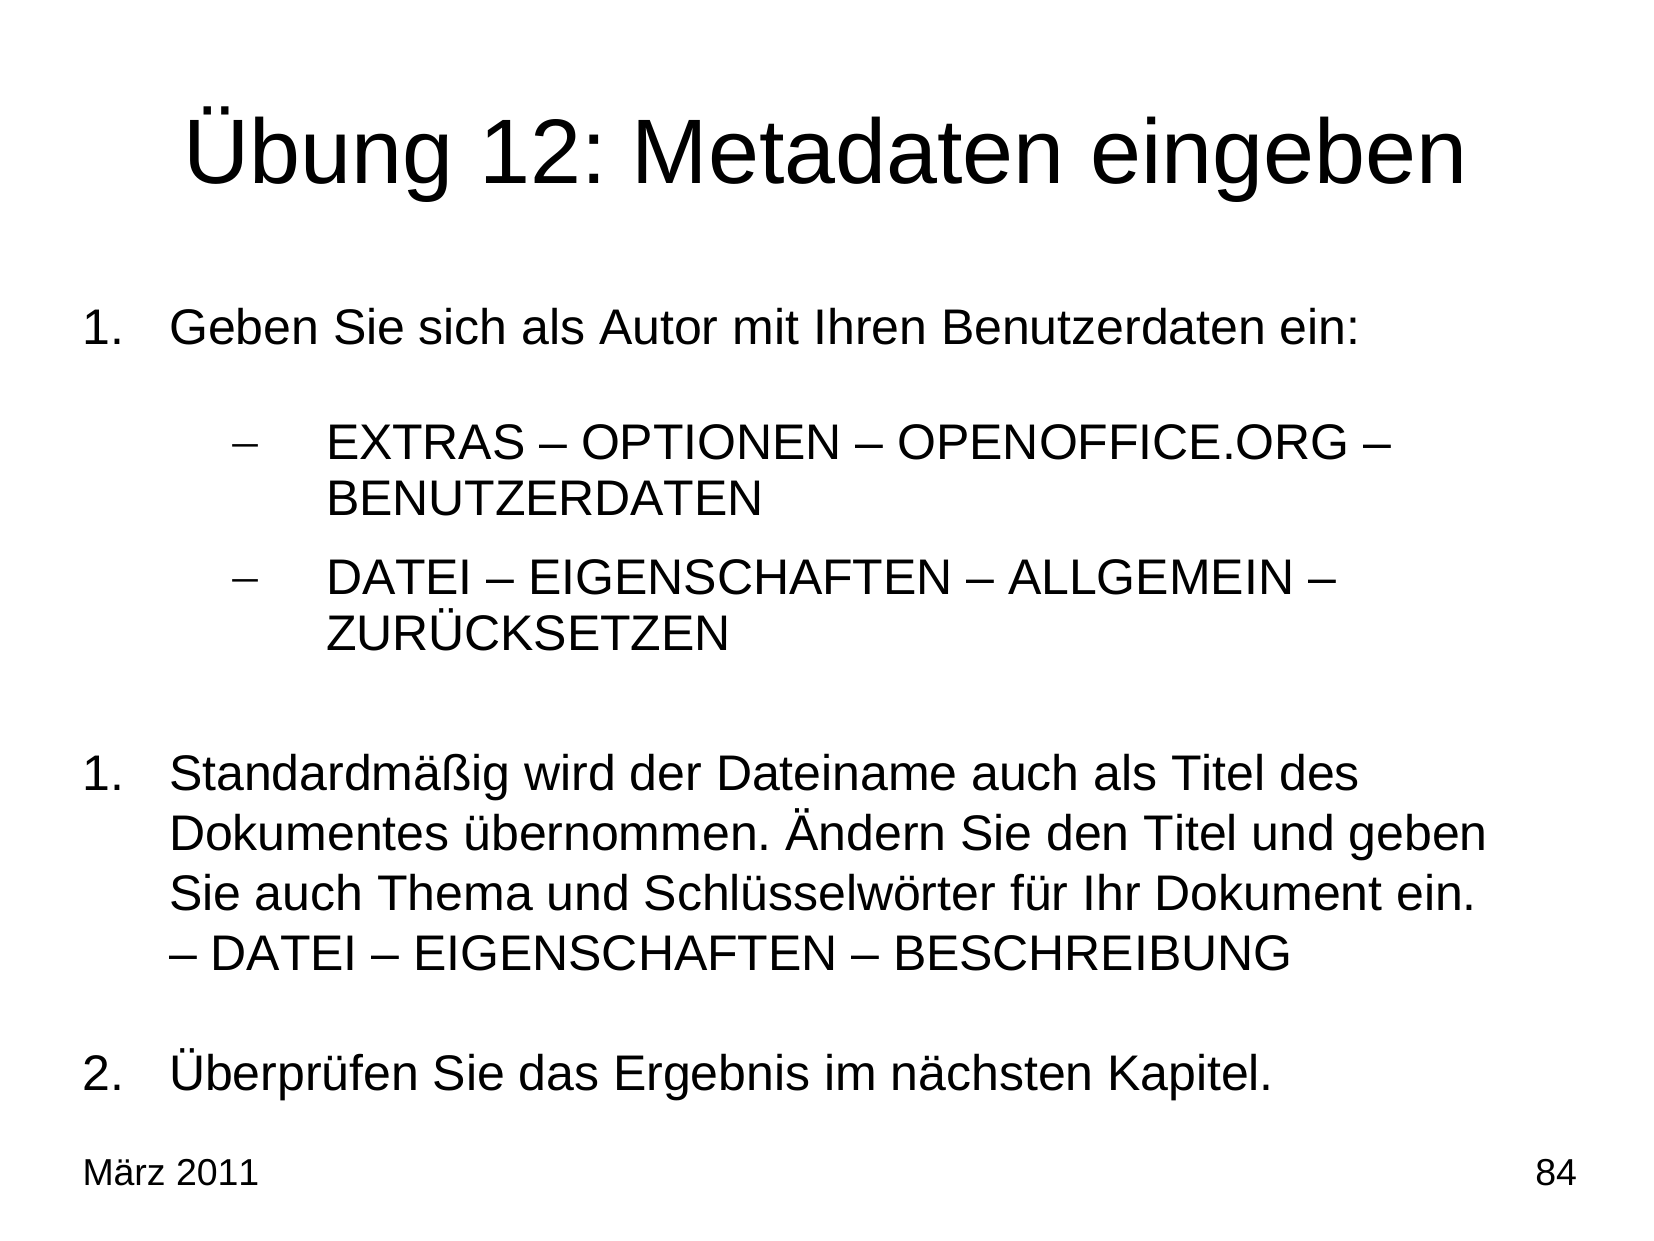

# Übung 12: Metadaten eingeben
Geben Sie sich als Autor mit Ihren Benutzerdaten ein:
EXTRAS – OPTIONEN – OPENOFFICE.ORG – BENUTZERDATEN
DATEI – EIGENSCHAFTEN – ALLGEMEIN – ZURÜCKSETZEN
Standardmäßig wird der Dateiname auch als Titel des Dokumentes übernommen. Ändern Sie den Titel und geben Sie auch Thema und Schlüsselwörter für Ihr Dokument ein.
– DATEI – EIGENSCHAFTEN – BESCHREIBUNG
Überprüfen Sie das Ergebnis im nächsten Kapitel.
März 2011
84